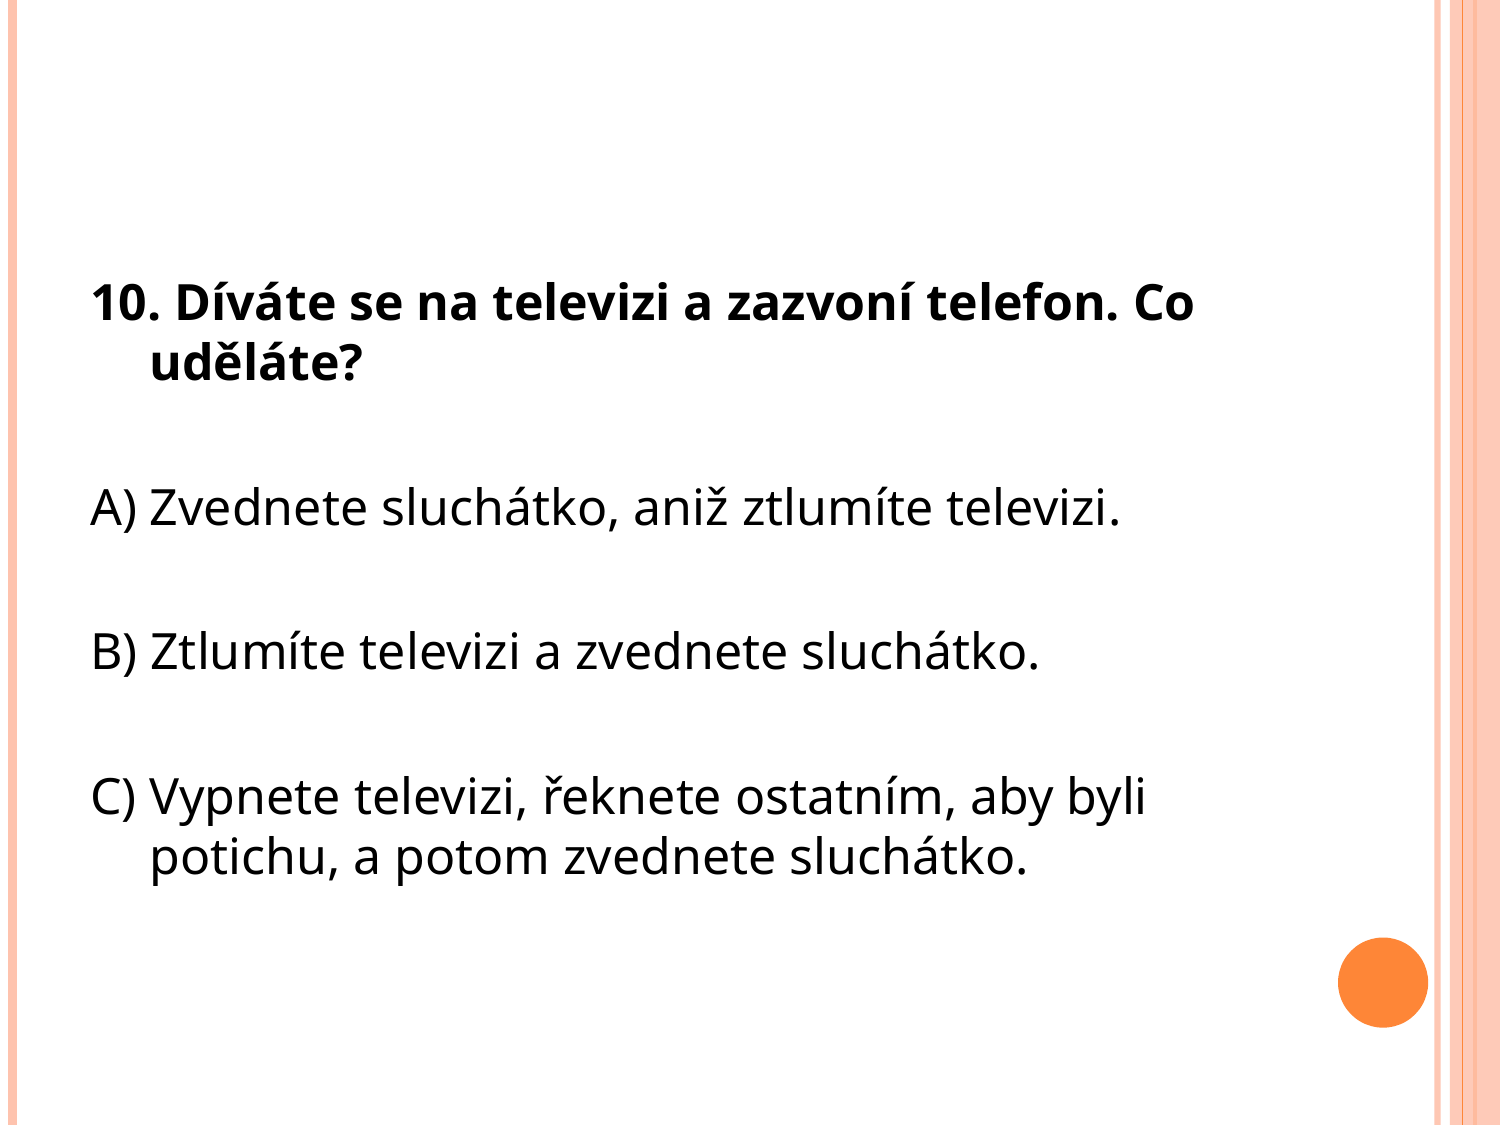

#
10. Díváte se na televizi a zazvoní telefon. Co uděláte?
A) Zvednete sluchátko, aniž ztlumíte televizi.
B) Ztlumíte televizi a zvednete sluchátko.
C) Vypnete televizi, řeknete ostatním, aby byli potichu, a potom zvednete sluchátko.